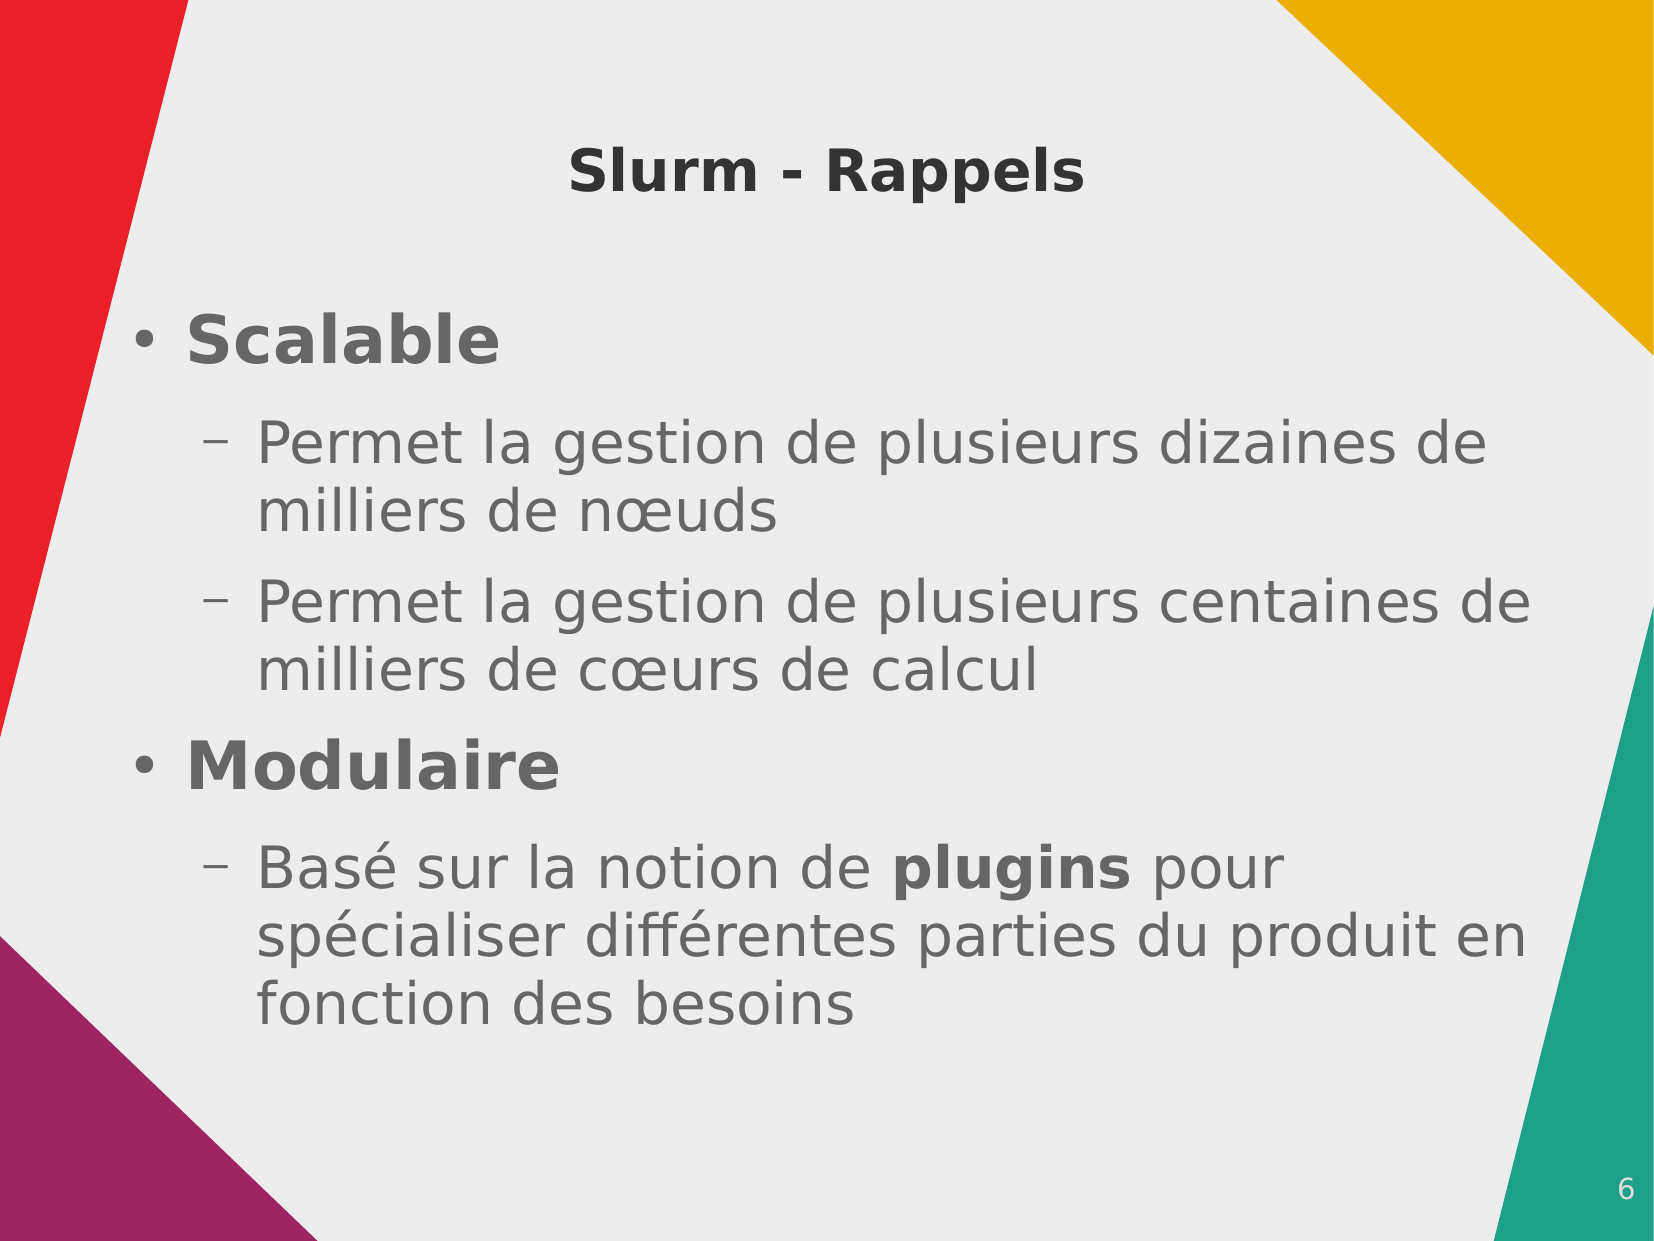

# Slurm - Rappels
Scalable
Permet la gestion de plusieurs dizaines de milliers de nœuds
Permet la gestion de plusieurs centaines de milliers de cœurs de calcul
Modulaire
Basé sur la notion de plugins pour spécialiser différentes parties du produit en fonction des besoins
6